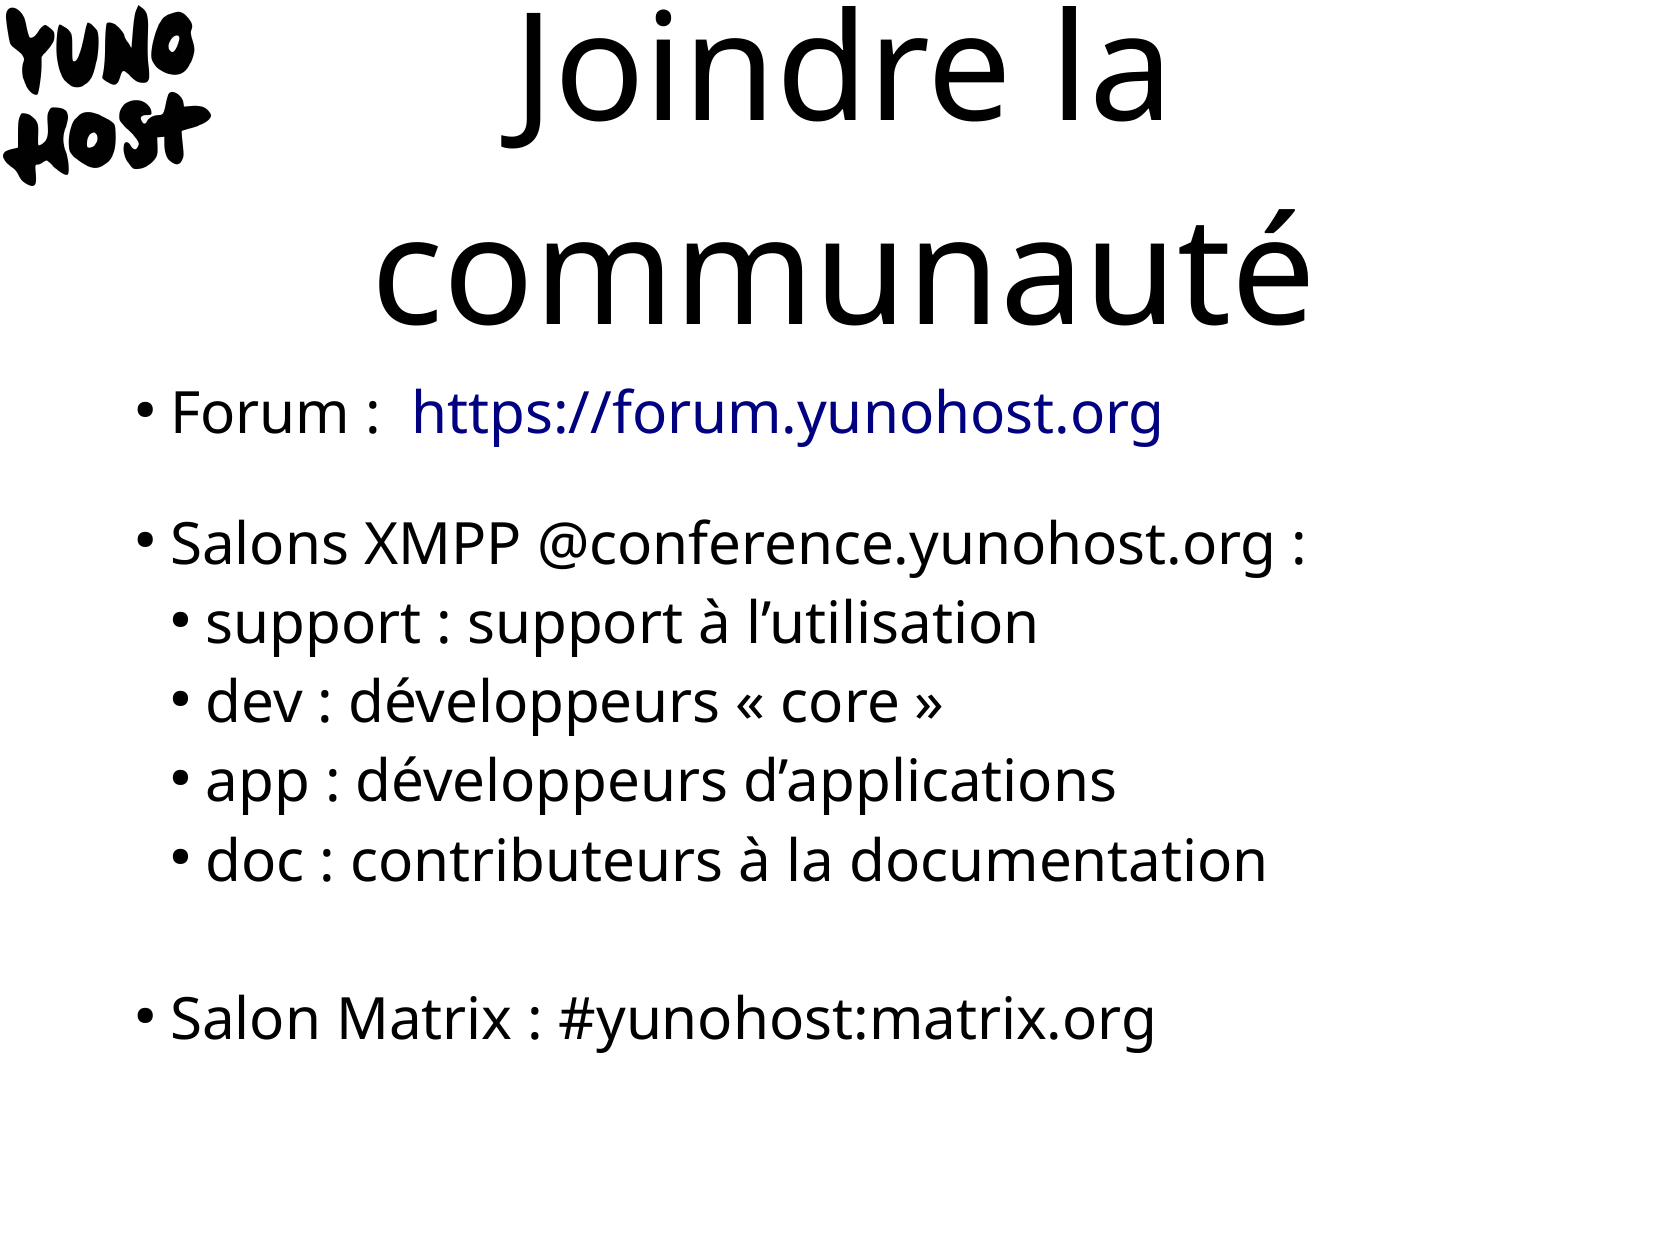

# Joindre la communauté
Forum : https://forum.yunohost.org
Salons XMPP @conference.yunohost.org :
support : support à l’utilisation
dev : développeurs « core »
app : développeurs d’applications
doc : contributeurs à la documentation
Salon Matrix : #yunohost:matrix.org